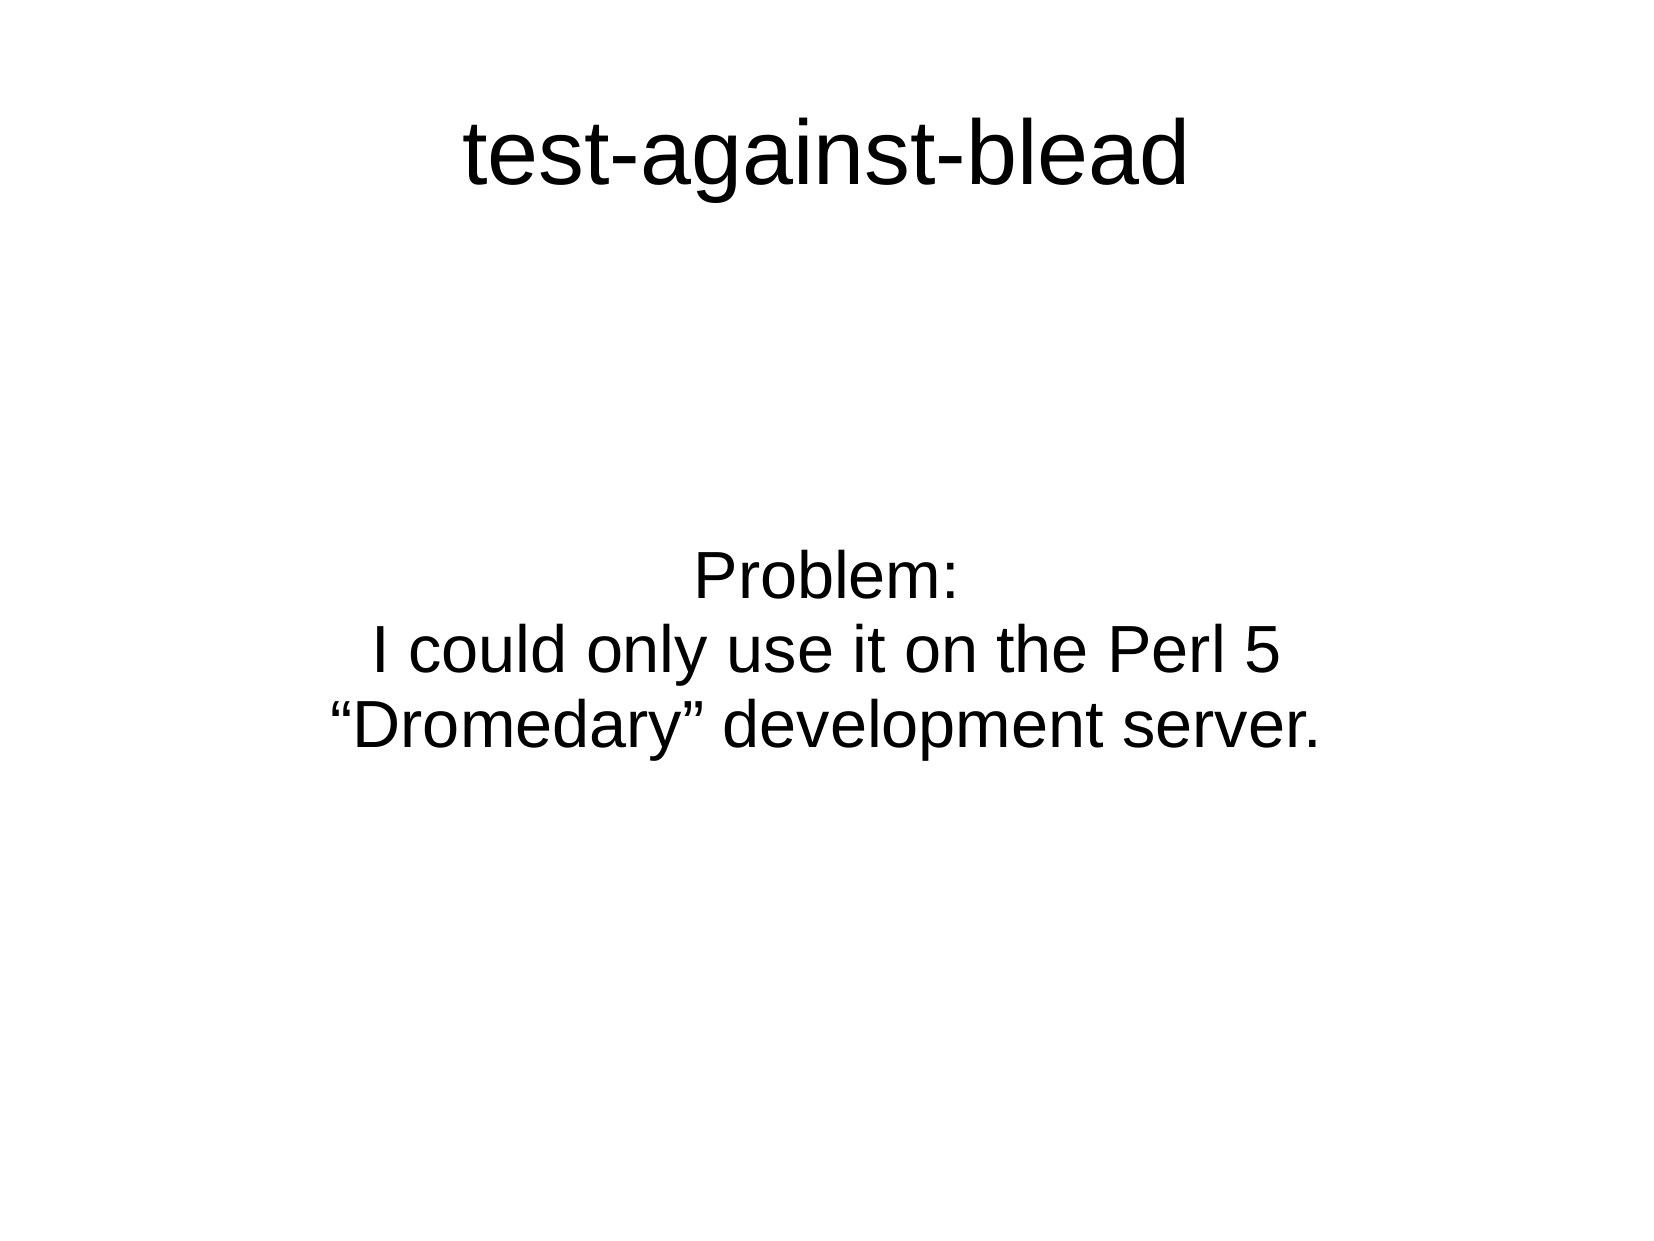

# test-against-blead
Problem:
I could only use it on the Perl 5
“Dromedary” development server.